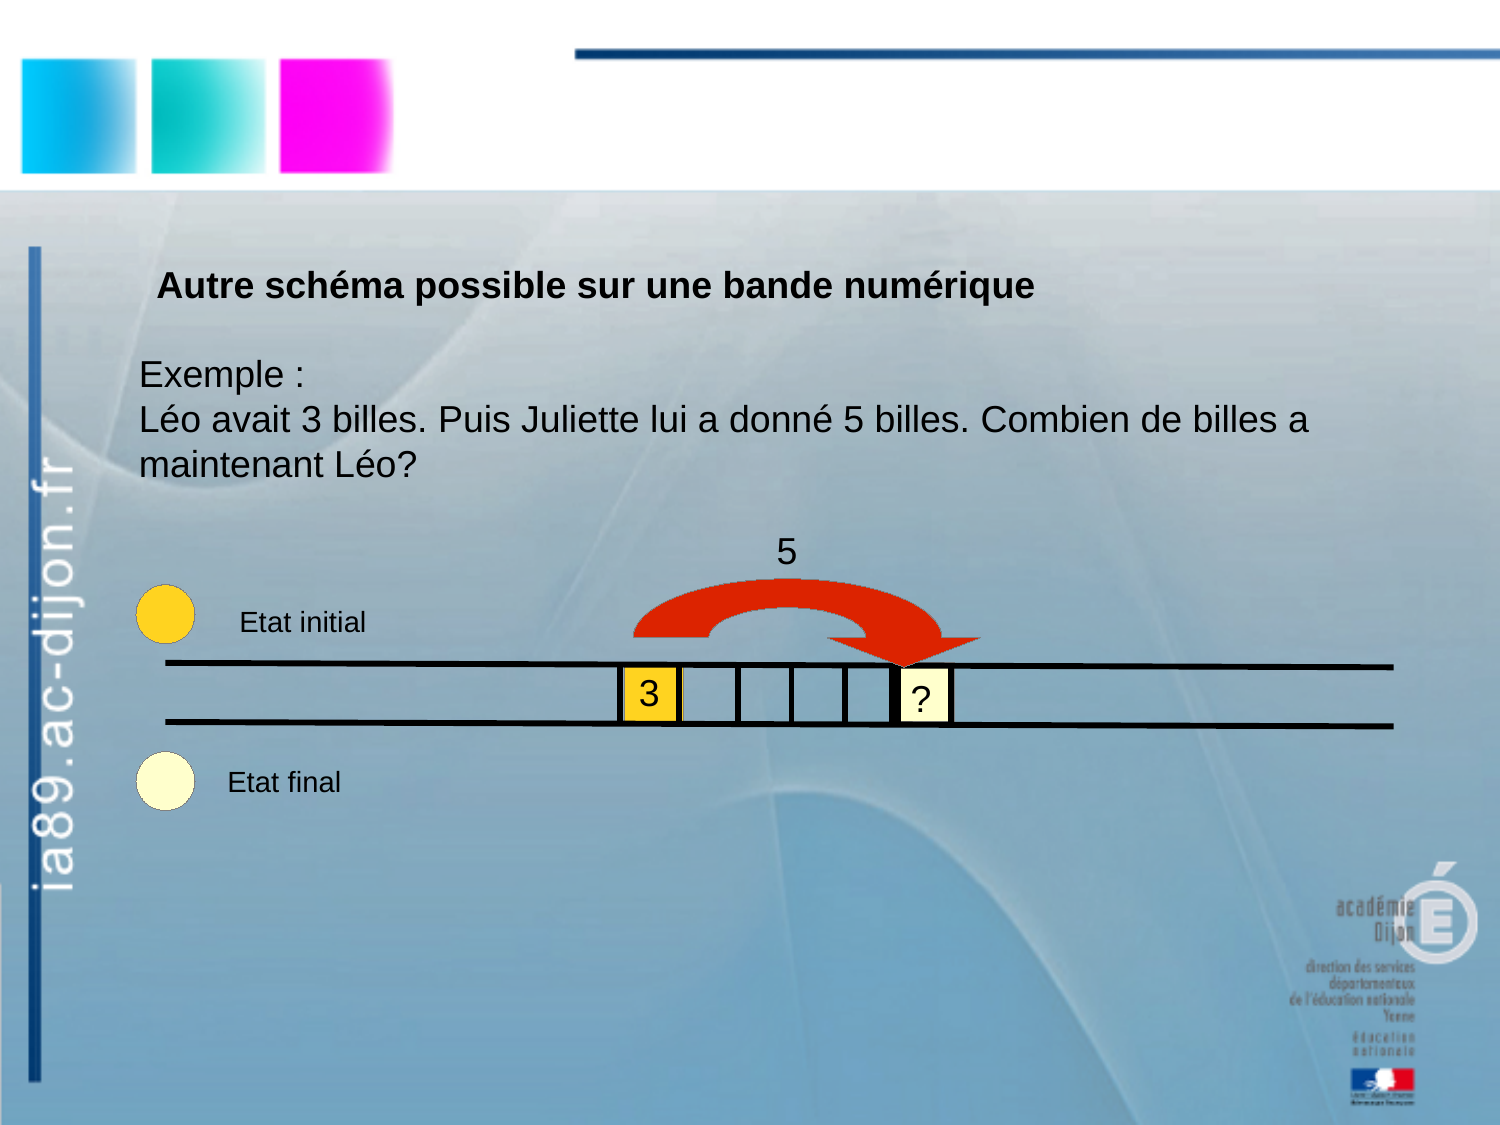

Autre schéma possible sur une bande numérique
Exemple :
Léo avait 3 billes. Puis Juliette lui a donné 5 billes. Combien de billes a maintenant Léo?
5
Etat initial
3
?
Etat final